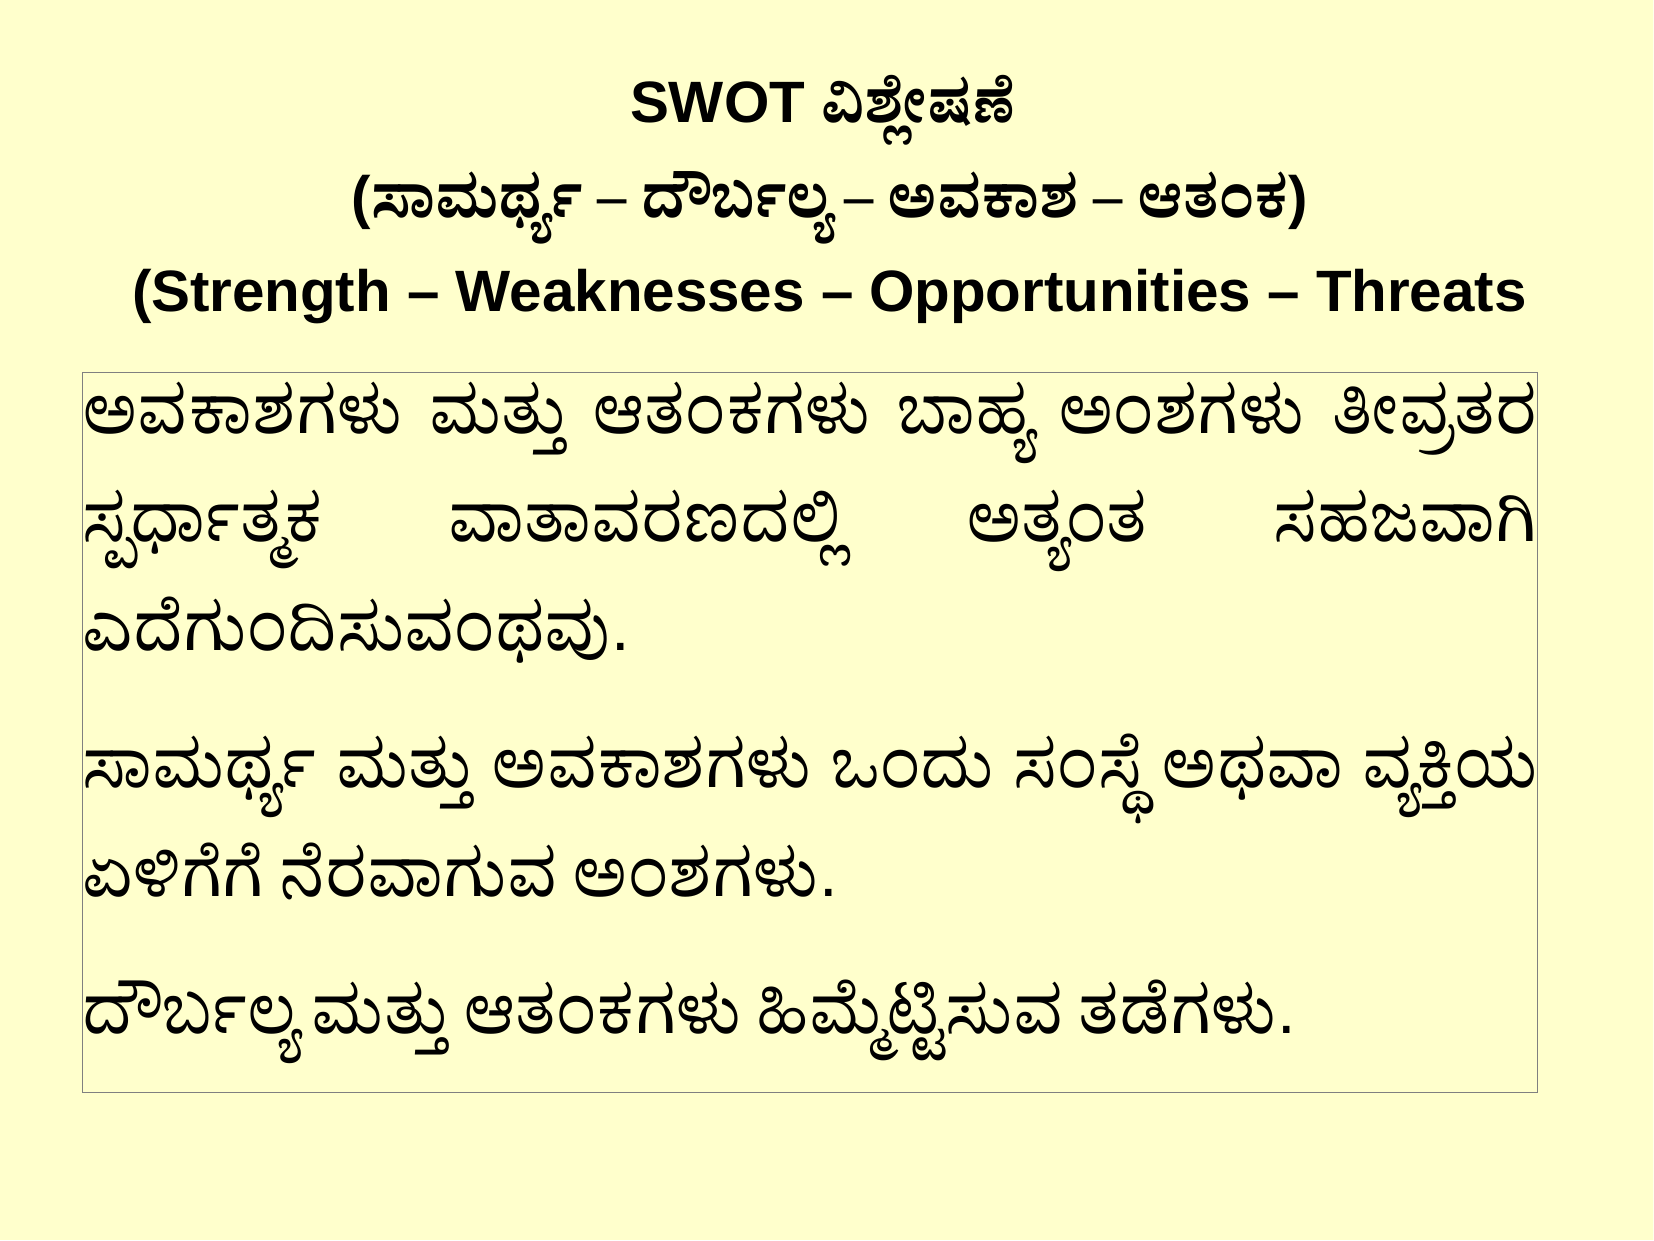

SWOT ವಿಶ್ಲೇಷಣೆ
(ಸಾಮರ್ಥ್ಯ – ದೌರ್ಬಲ್ಯ – ಅವಕಾಶ – ಆತಂಕ)
(Strength – Weaknesses – Opportunities – Threats
# ಅವಕಾಶಗಳು ಮತ್ತು ಆತಂಕಗಳು ಬಾಹ್ಯ ಅಂಶಗಳು ತೀವ್ರತರ ಸ್ಪರ್ಧಾತ್ಮಕ ವಾತಾವರಣದಲ್ಲಿ ಅತ್ಯಂತ ಸಹಜವಾಗಿ ಎದೆಗುಂದಿಸುವಂಥವು.
ಸಾಮರ್ಥ್ಯ ಮತ್ತು ಅವಕಾಶಗಳು ಒಂದು ಸಂಸ್ಥೆ ಅಥವಾ ವ್ಯಕ್ತಿಯ ಏಳಿಗೆಗೆ ನೆರವಾಗುವ ಅಂಶಗಳು.
ದೌರ್ಬಲ್ಯ ಮತ್ತು ಆತಂಕಗಳು ಹಿಮ್ಮೆಟ್ಟಿಸುವ ತಡೆಗಳು.